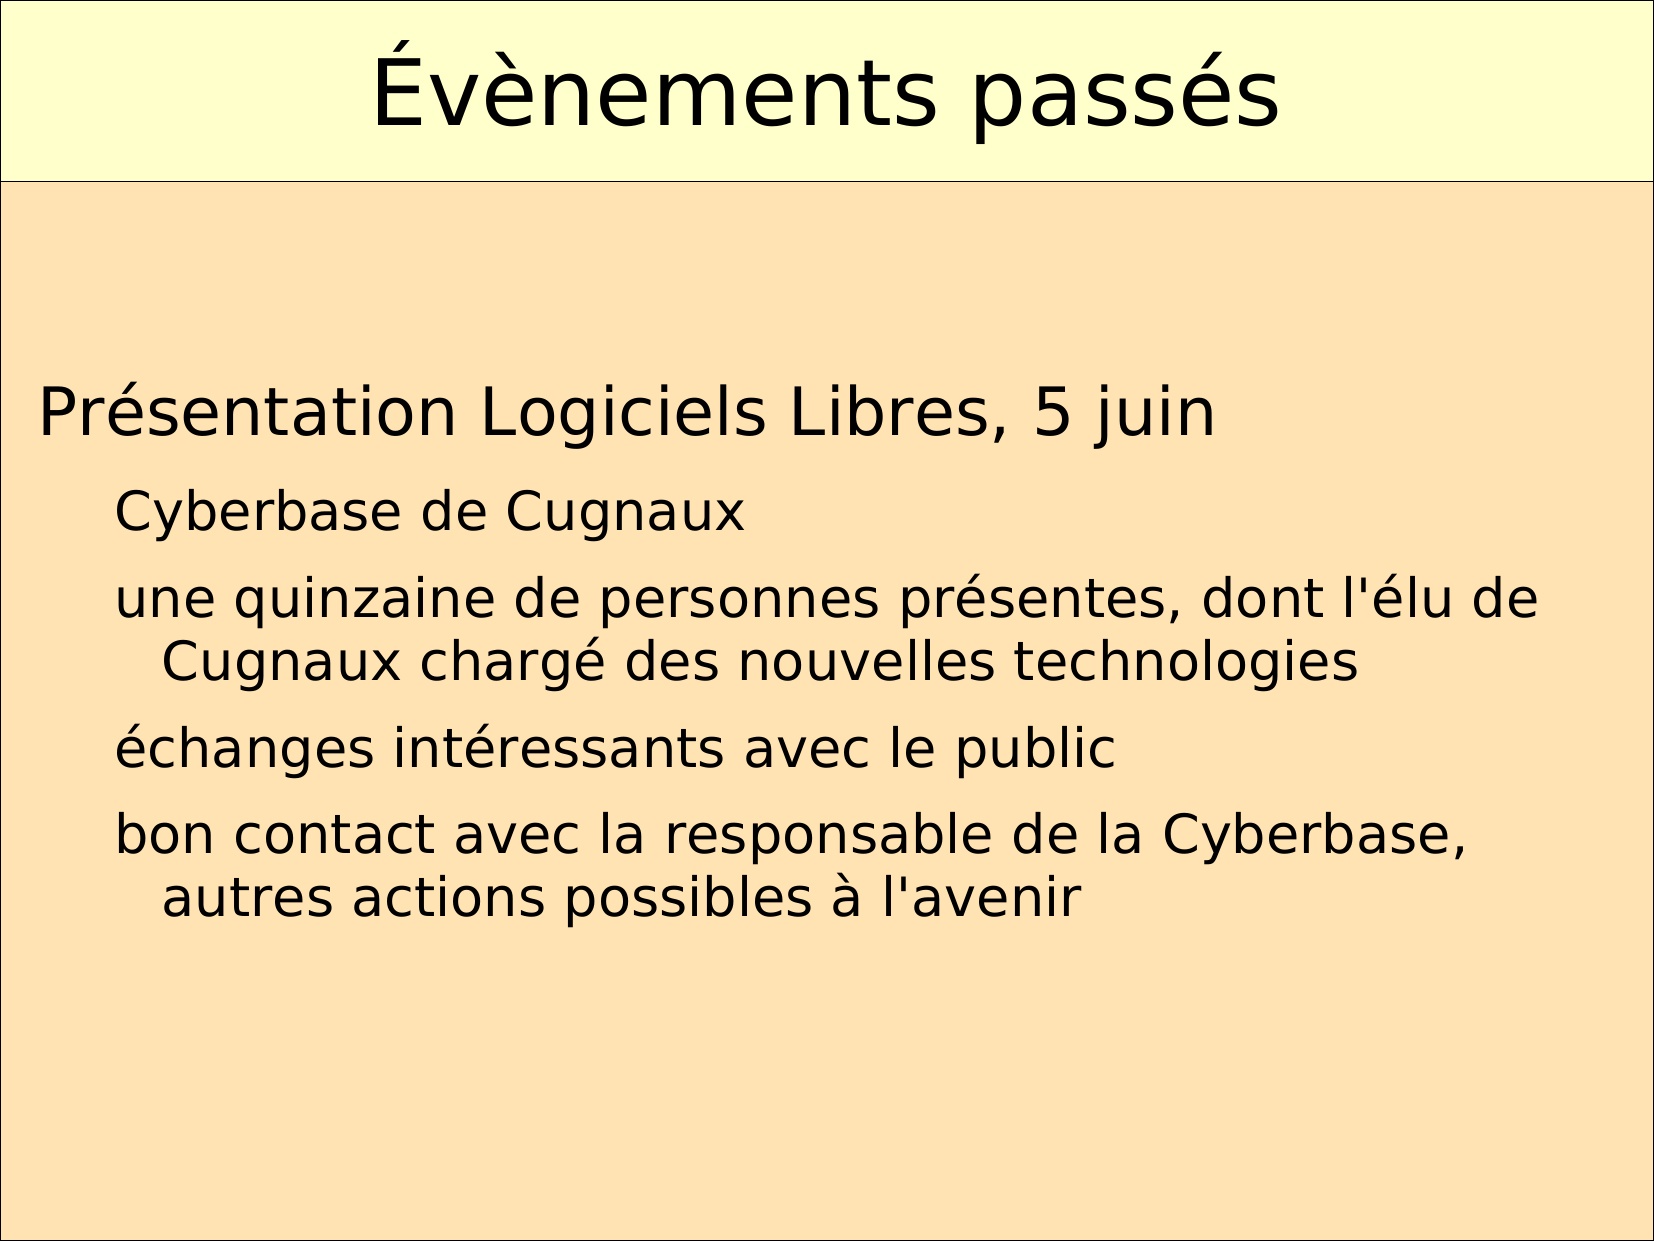

# Évènements passés
Présentation Logiciels Libres, 5 juin
Cyberbase de Cugnaux
une quinzaine de personnes présentes, dont l'élu de Cugnaux chargé des nouvelles technologies
échanges intéressants avec le public
bon contact avec la responsable de la Cyberbase, autres actions possibles à l'avenir